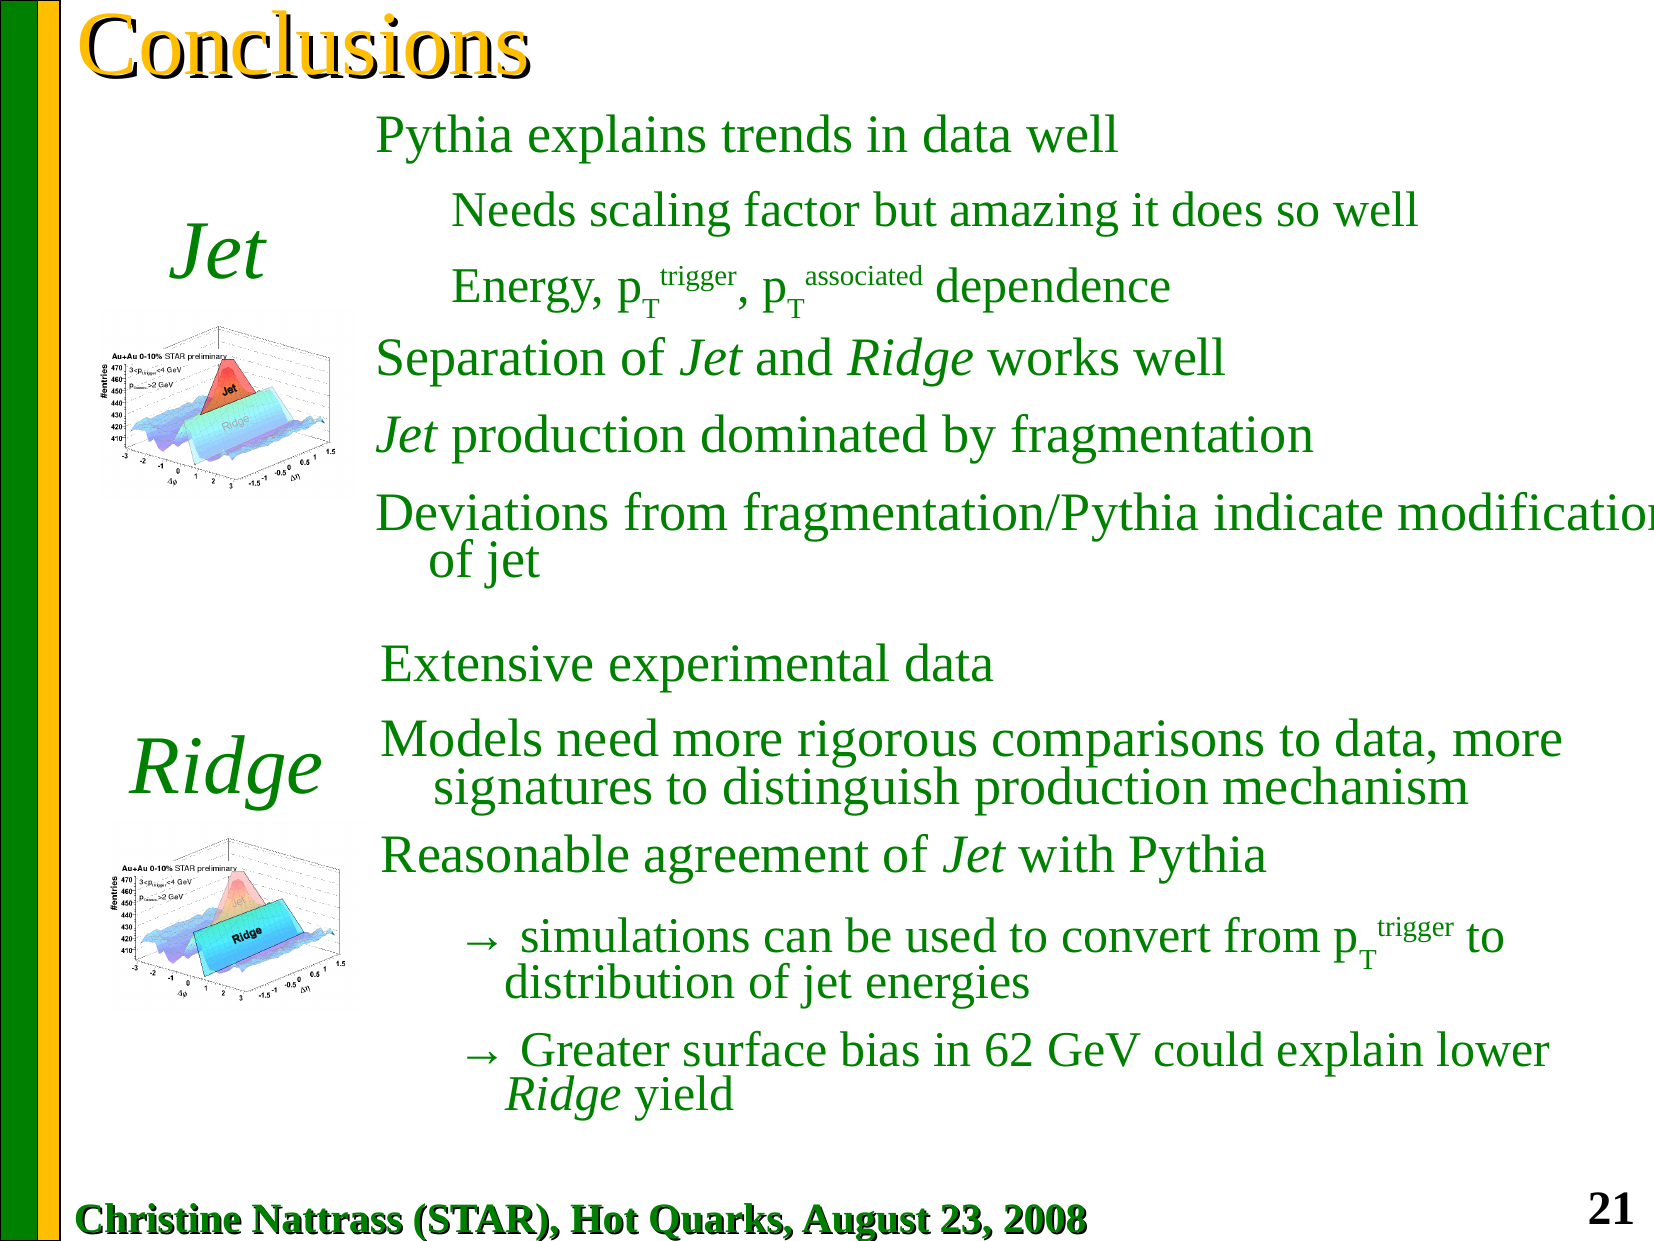

# Conclusions
Pythia explains trends in data well
Needs scaling factor but amazing it does so well
Energy, pTtrigger, pTassociated dependence
Separation of Jet and Ridge works well
Jet production dominated by fragmentation
Deviations from fragmentation/Pythia indicate modification of jet
Jet
Extensive experimental data
Models need more rigorous comparisons to data, more signatures to distinguish production mechanism
Reasonable agreement of Jet with Pythia
→ simulations can be used to convert from pTtrigger to distribution of jet energies
→ Greater surface bias in 62 GeV could explain lower Ridge yield
Ridge
21